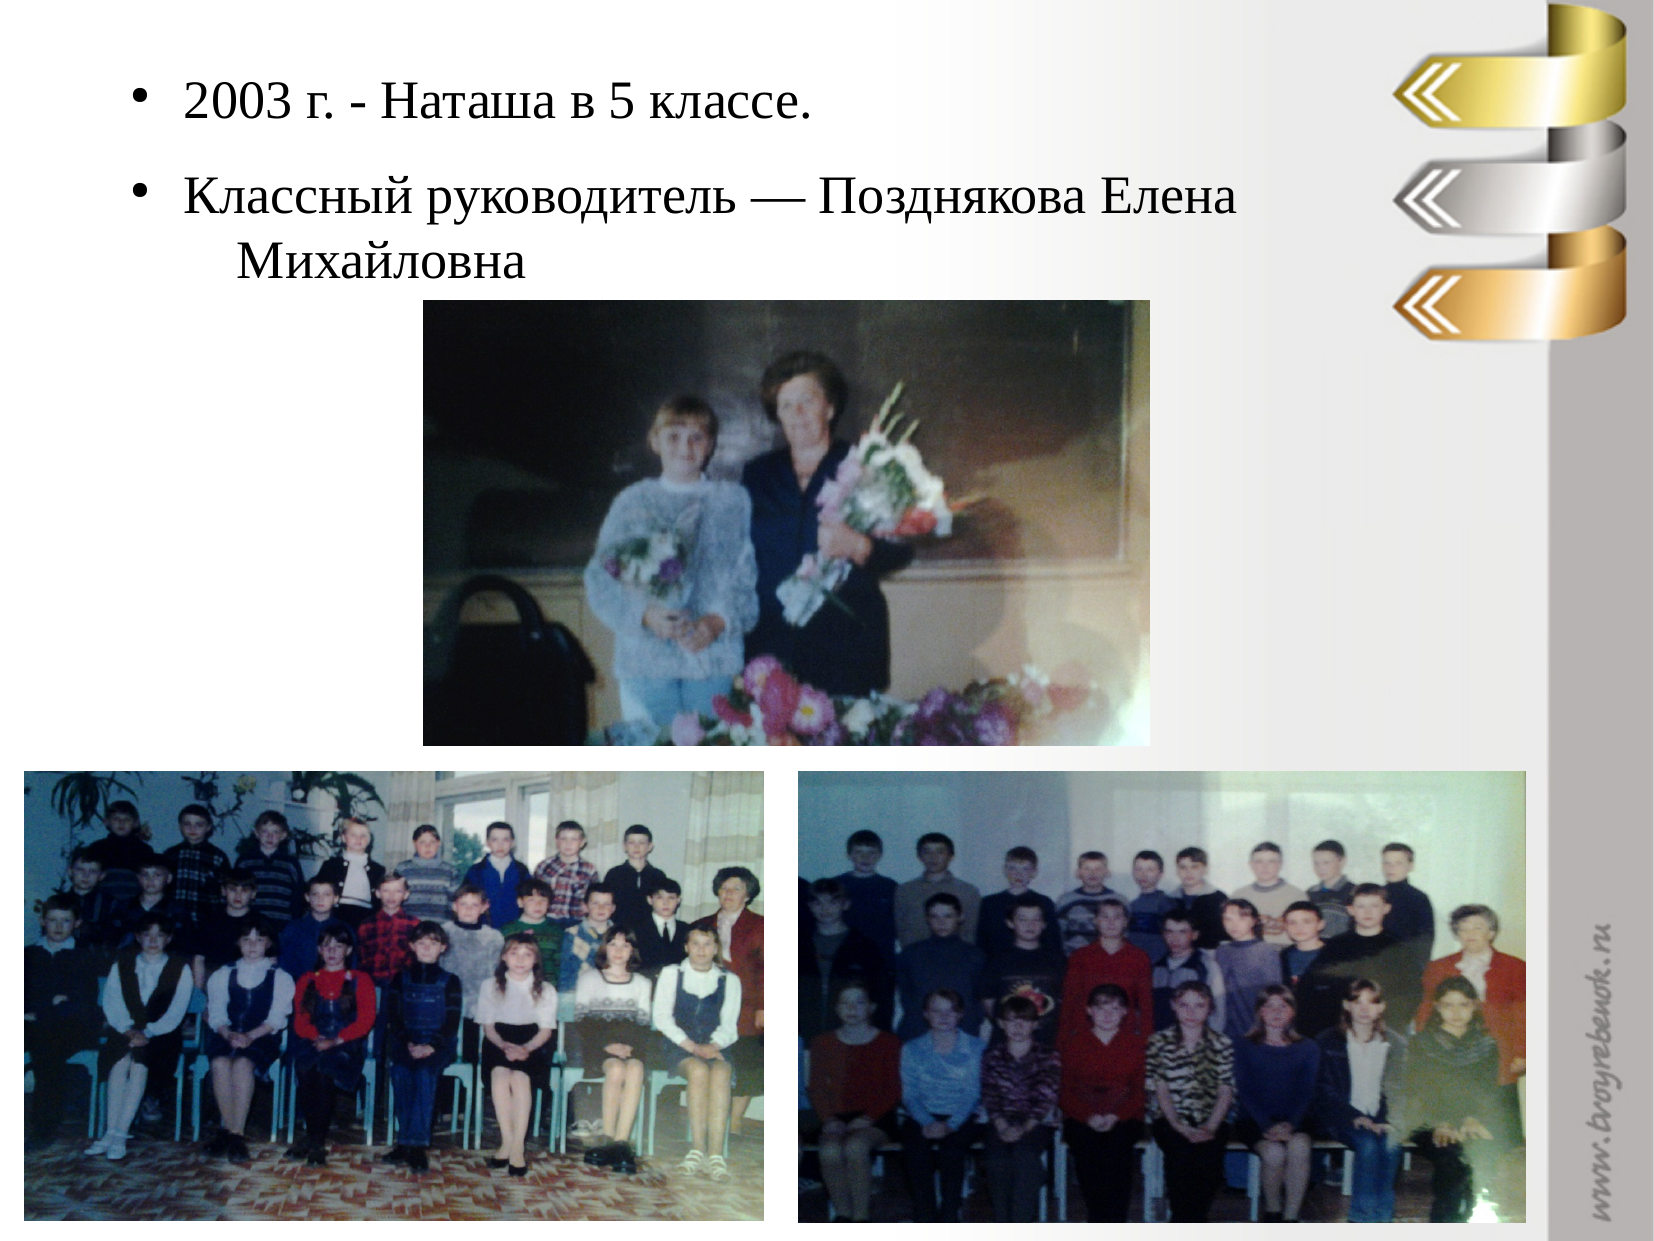

# 2003 г. - Наташа в 5 классе.
Классный руководитель — Позднякова Елена Михайловна